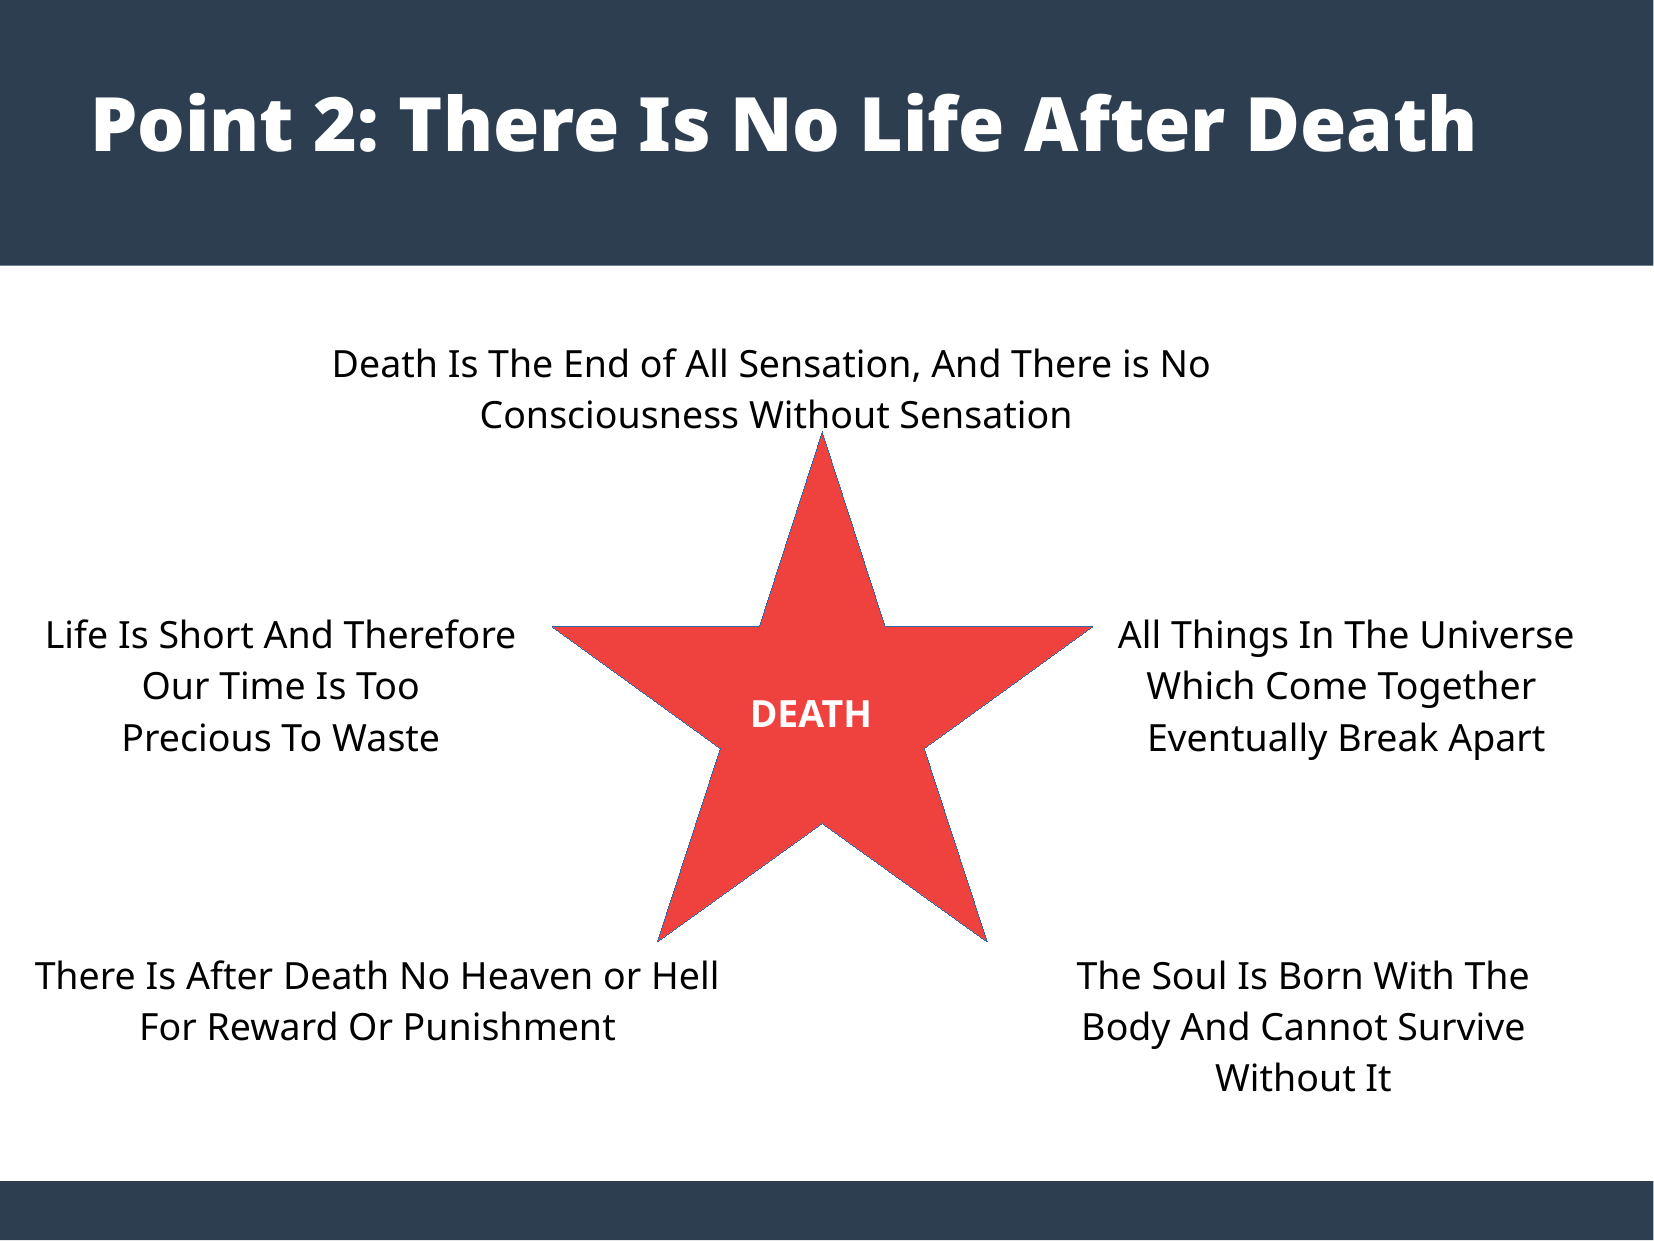

# Point 2: There Is No Life After Death
Death Is The End of All Sensation, And There is No
Consciousness Without Sensation
Life Is Short And Therefore
Our Time Is Too
Precious To Waste
All Things In The Universe
Which Come Together
Eventually Break Apart
DEATH
There Is After Death No Heaven or Hell
For Reward Or Punishment
The Soul Is Born With The
Body And Cannot Survive
Without It